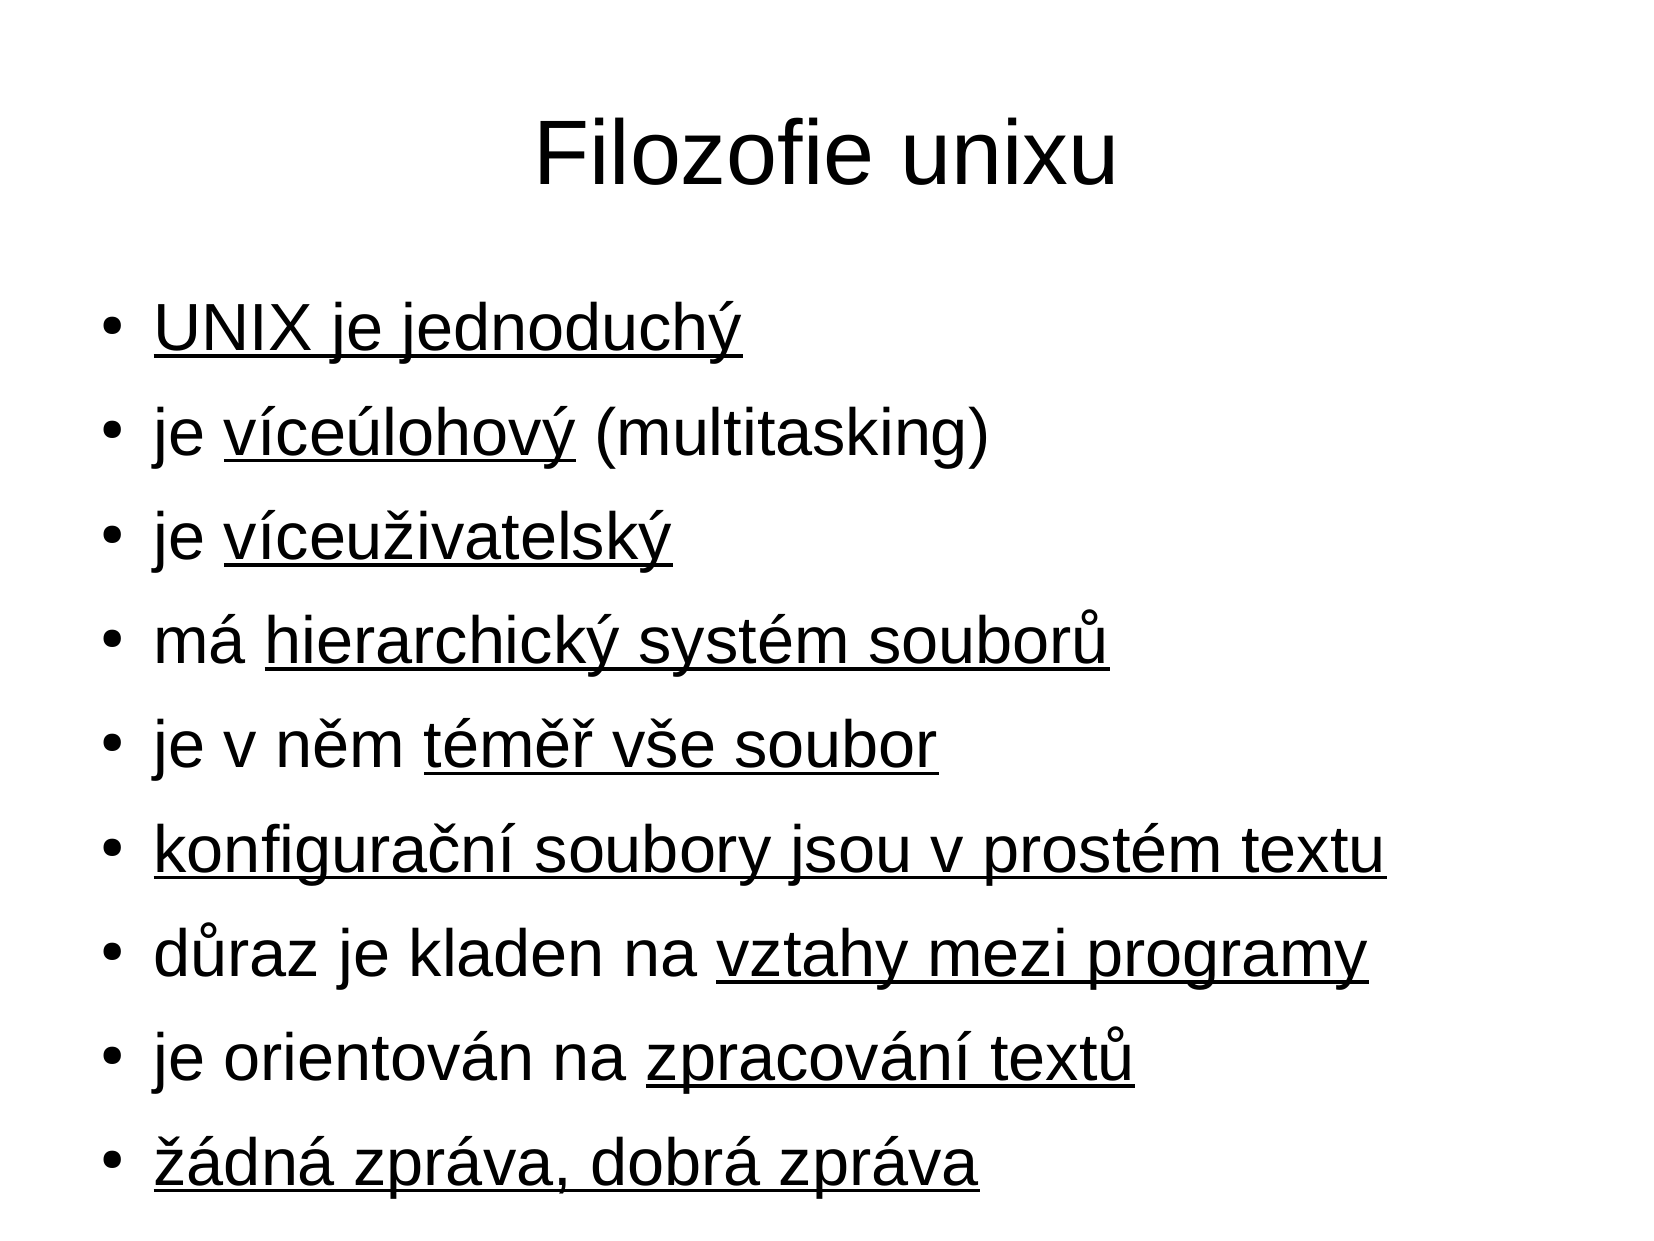

# Filozofie unixu
UNIX je jednoduchý
je víceúlohový (multitasking)
je víceuživatelský
má hierarchický systém souborů
je v něm téměř vše soubor
konfigurační soubory jsou v prostém textu
důraz je kladen na vztahy mezi programy
je orientován na zpracování textů
žádná zpráva, dobrá zpráva